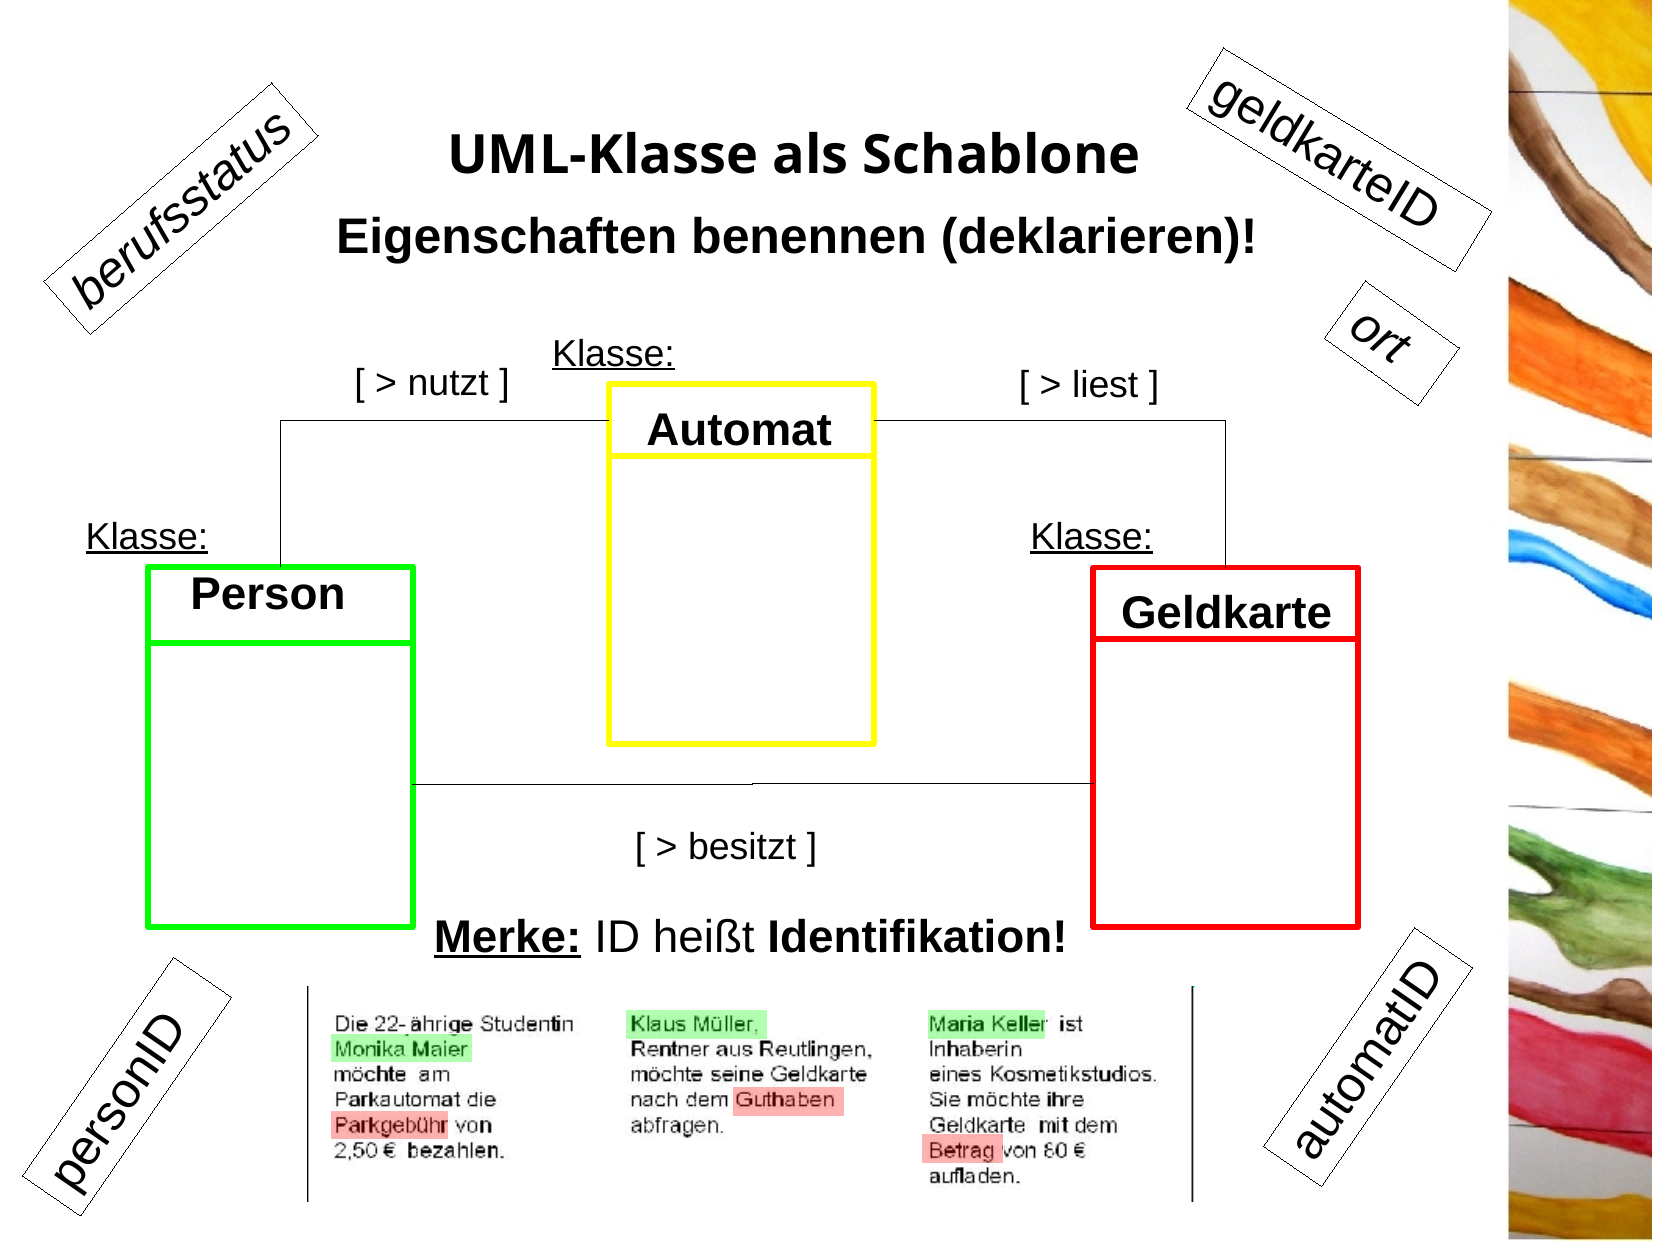

# UML-Klasse als Schablone
geldkarteID
berufsstatus
Eigenschaften benennen (deklarieren)!
ort
Klasse:
[ > nutzt ]
[ > liest ]
Automat
Klasse:
Klasse:
Person
Geldkarte
[ > besitzt ]
Merke: ID heißt Identifikation!
automatID
personID